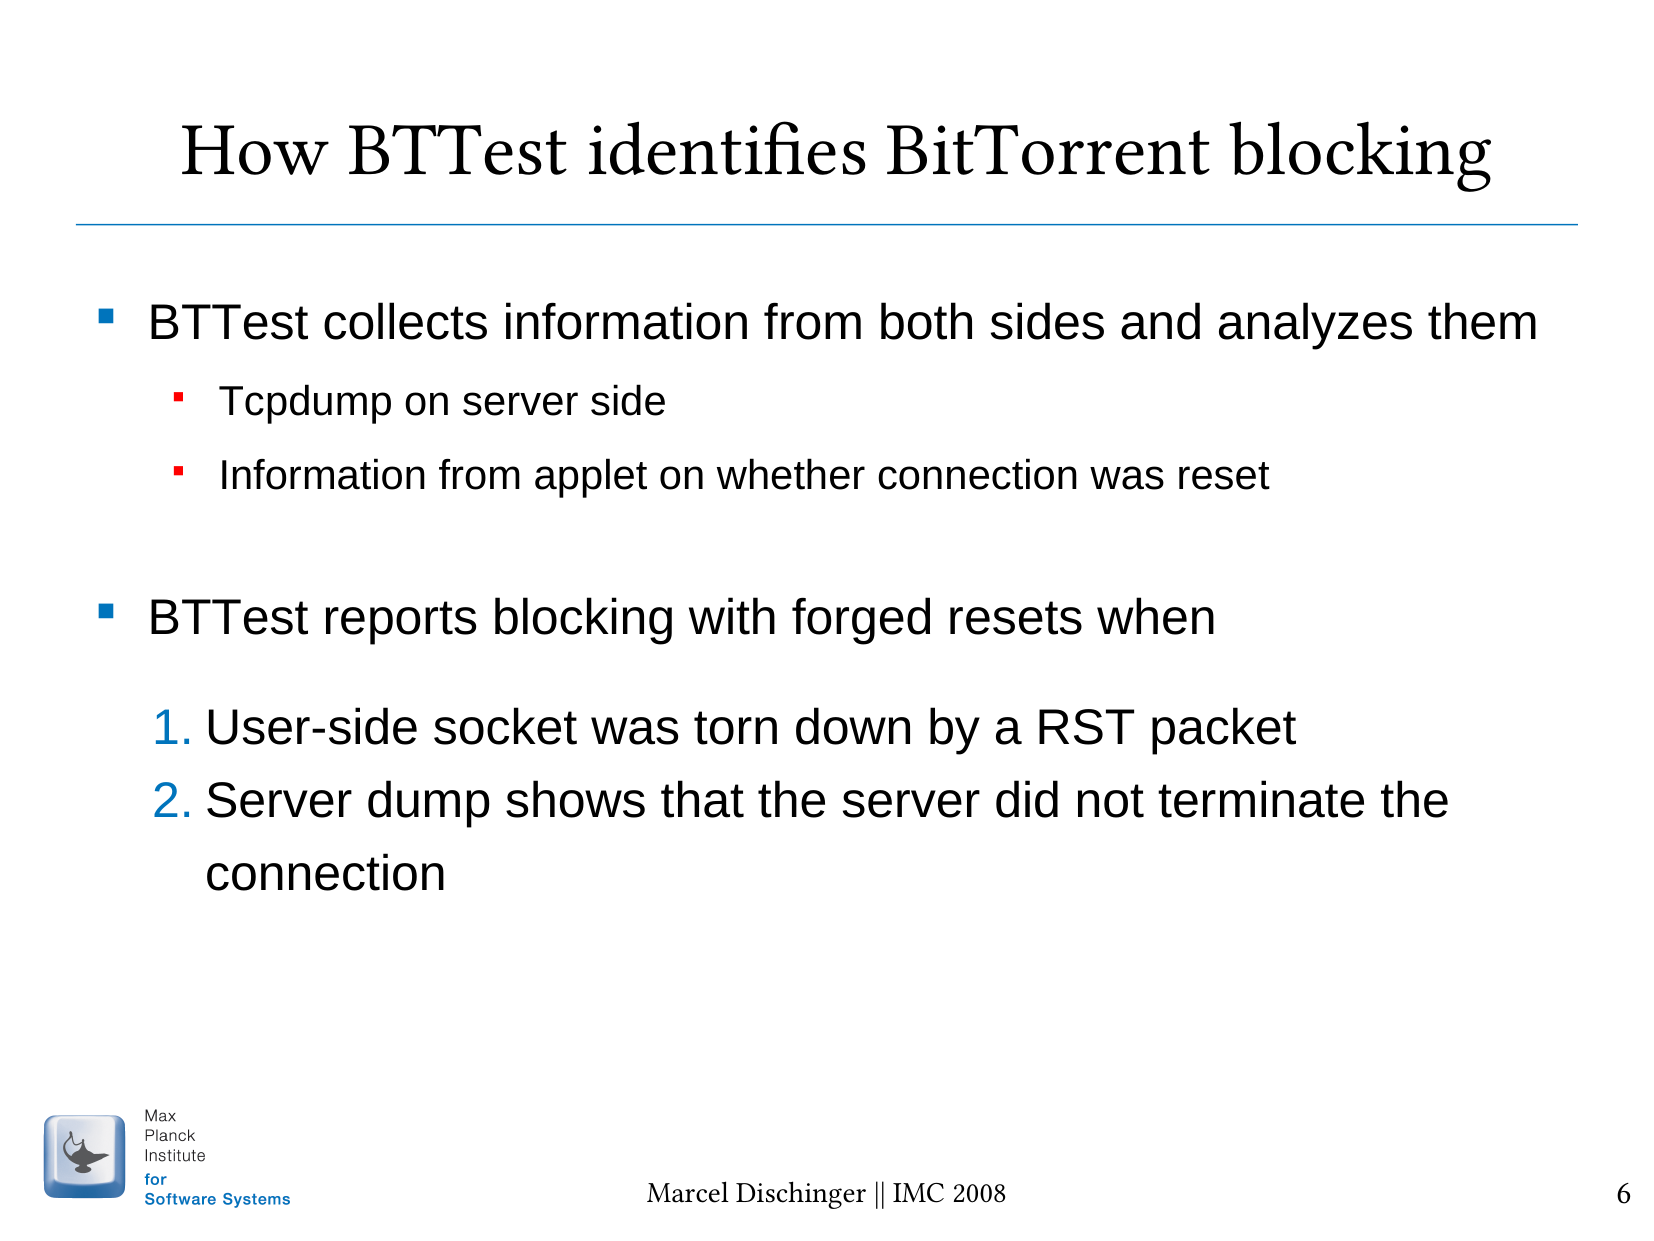

# How BTTest identifies BitTorrent blocking
BTTest collects information from both sides and analyzes them
Tcpdump on server side
Information from applet on whether connection was reset
BTTest reports blocking with forged resets when
User-side socket was torn down by a RST packet
Server dump shows that the server did not terminate the connection